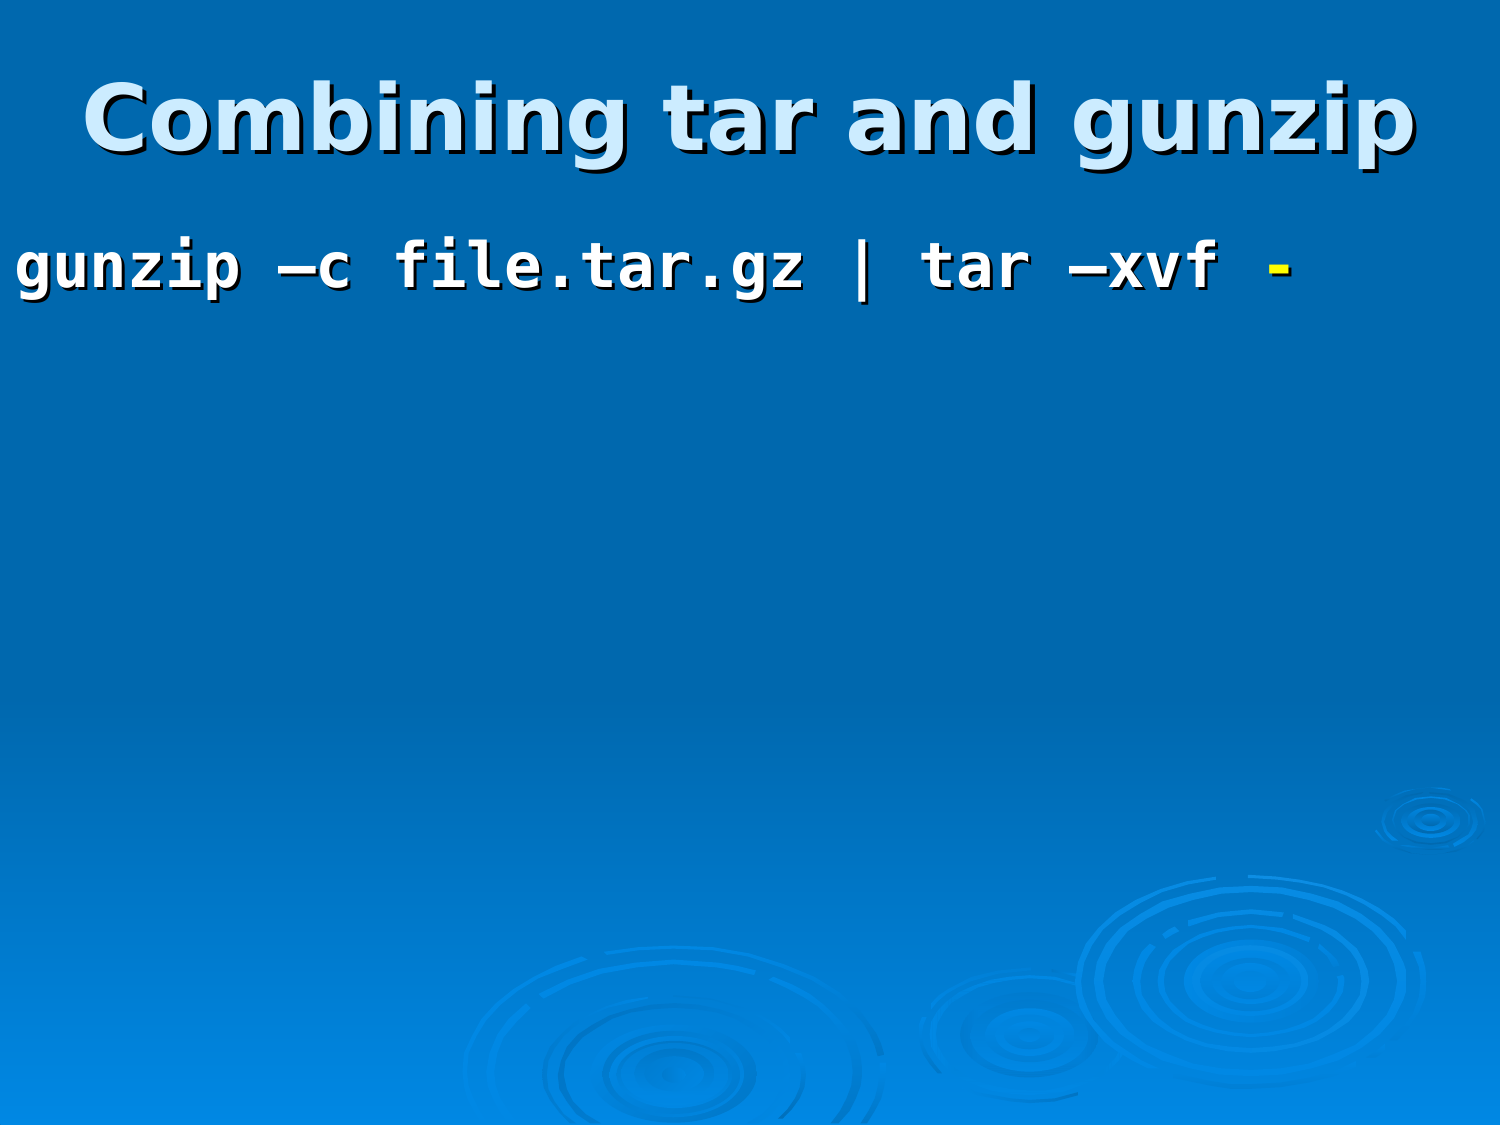

# Combining tar and gunzip
gunzip –c file.tar.gz | tar –xvf -